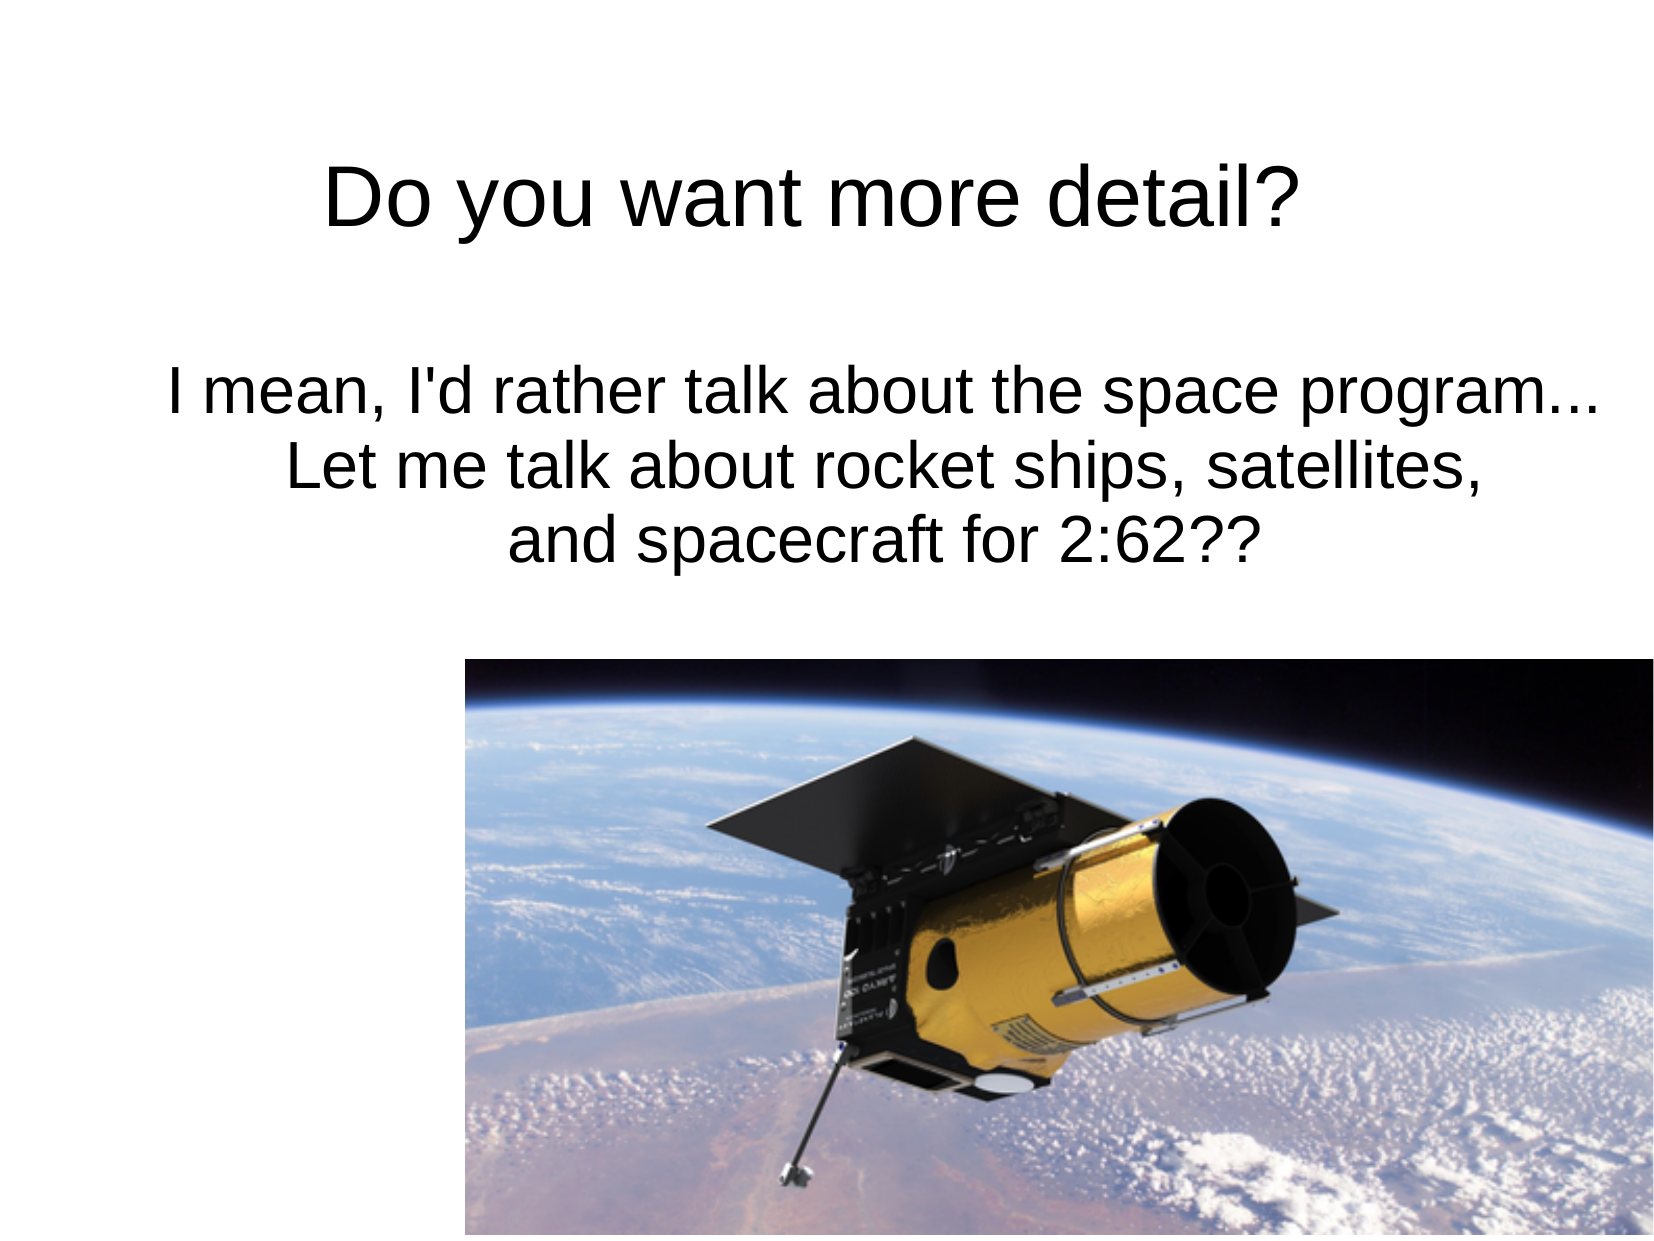

# Do you want more detail?
I mean, I'd rather talk about the space program...
Let me talk about rocket ships, satellites,
and spacecraft for 2:62??